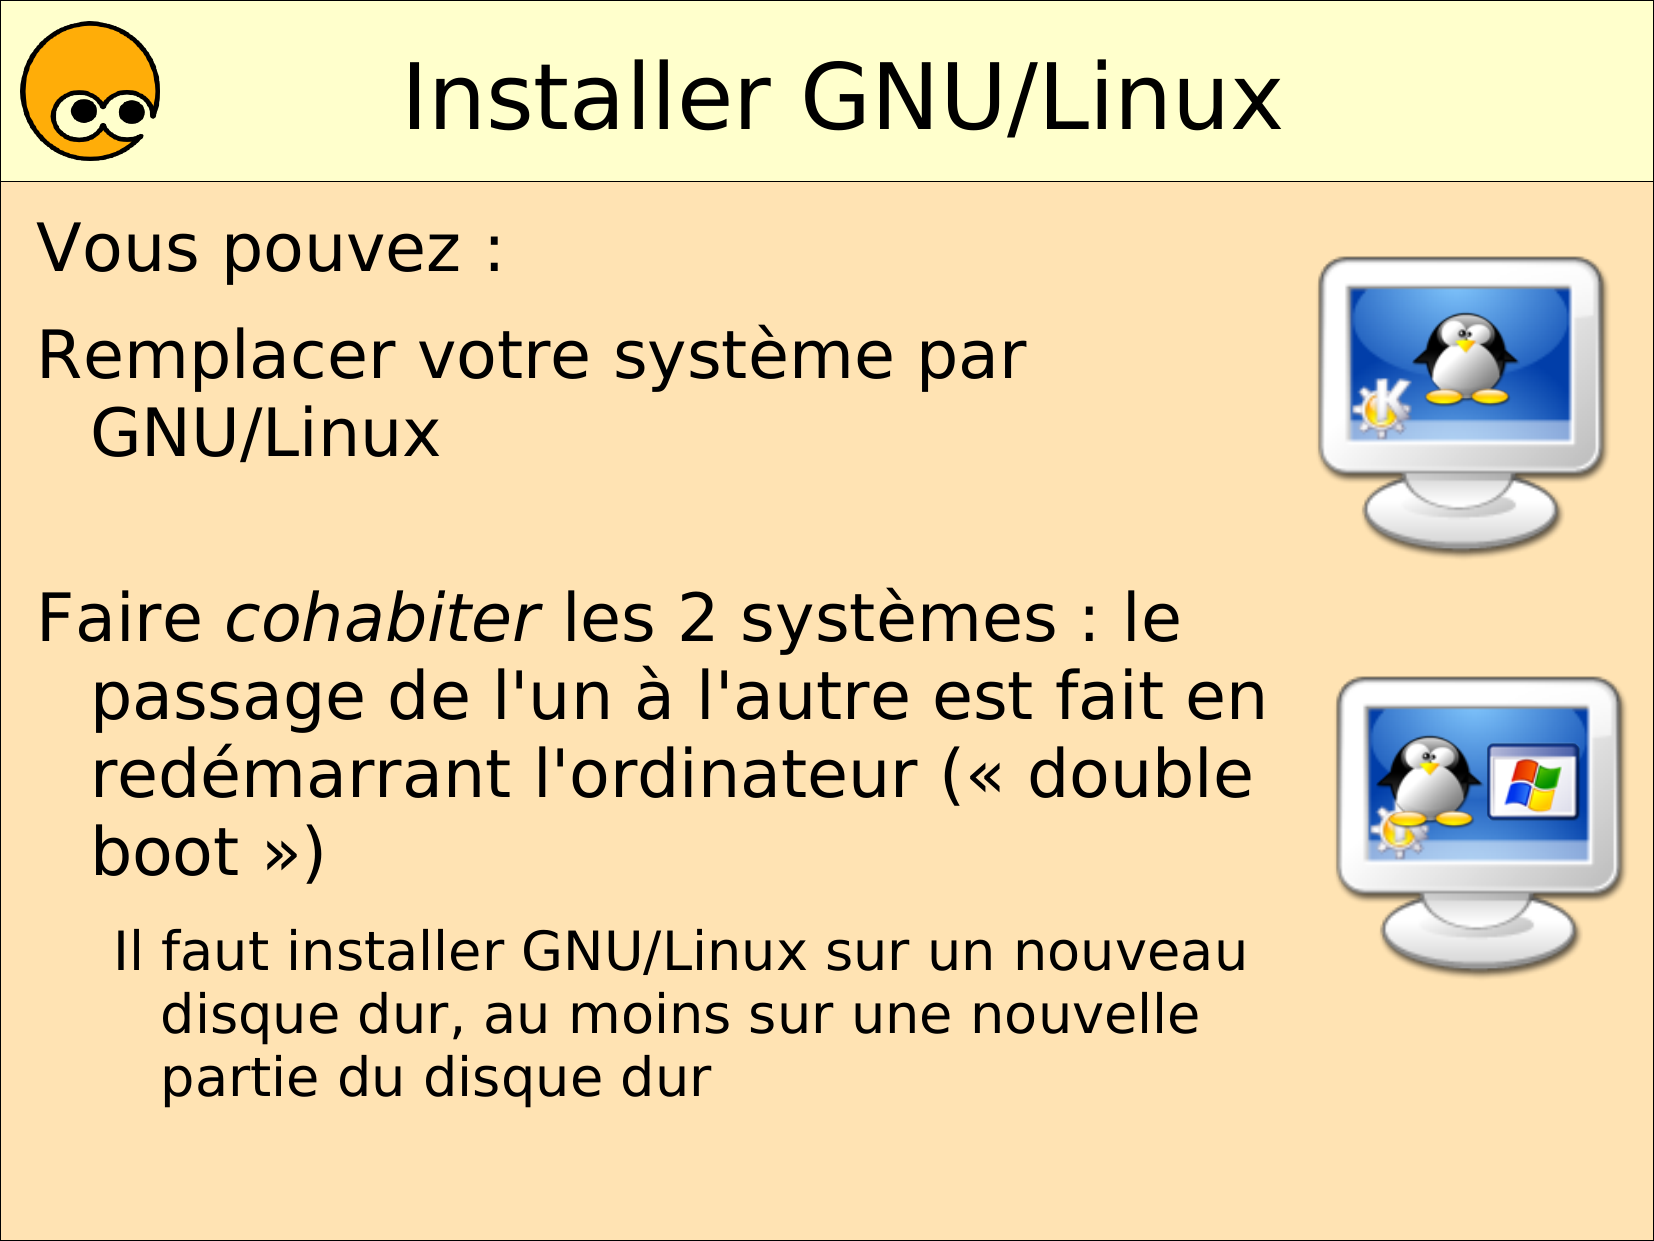

# Installer GNU/Linux
Vous pouvez :
Remplacer votre système par GNU/Linux
Faire cohabiter les 2 systèmes : le passage de l'un à l'autre est fait en redémarrant l'ordinateur (« double boot »)
Il faut installer GNU/Linux sur un nouveau disque dur, au moins sur une nouvelle partie du disque dur